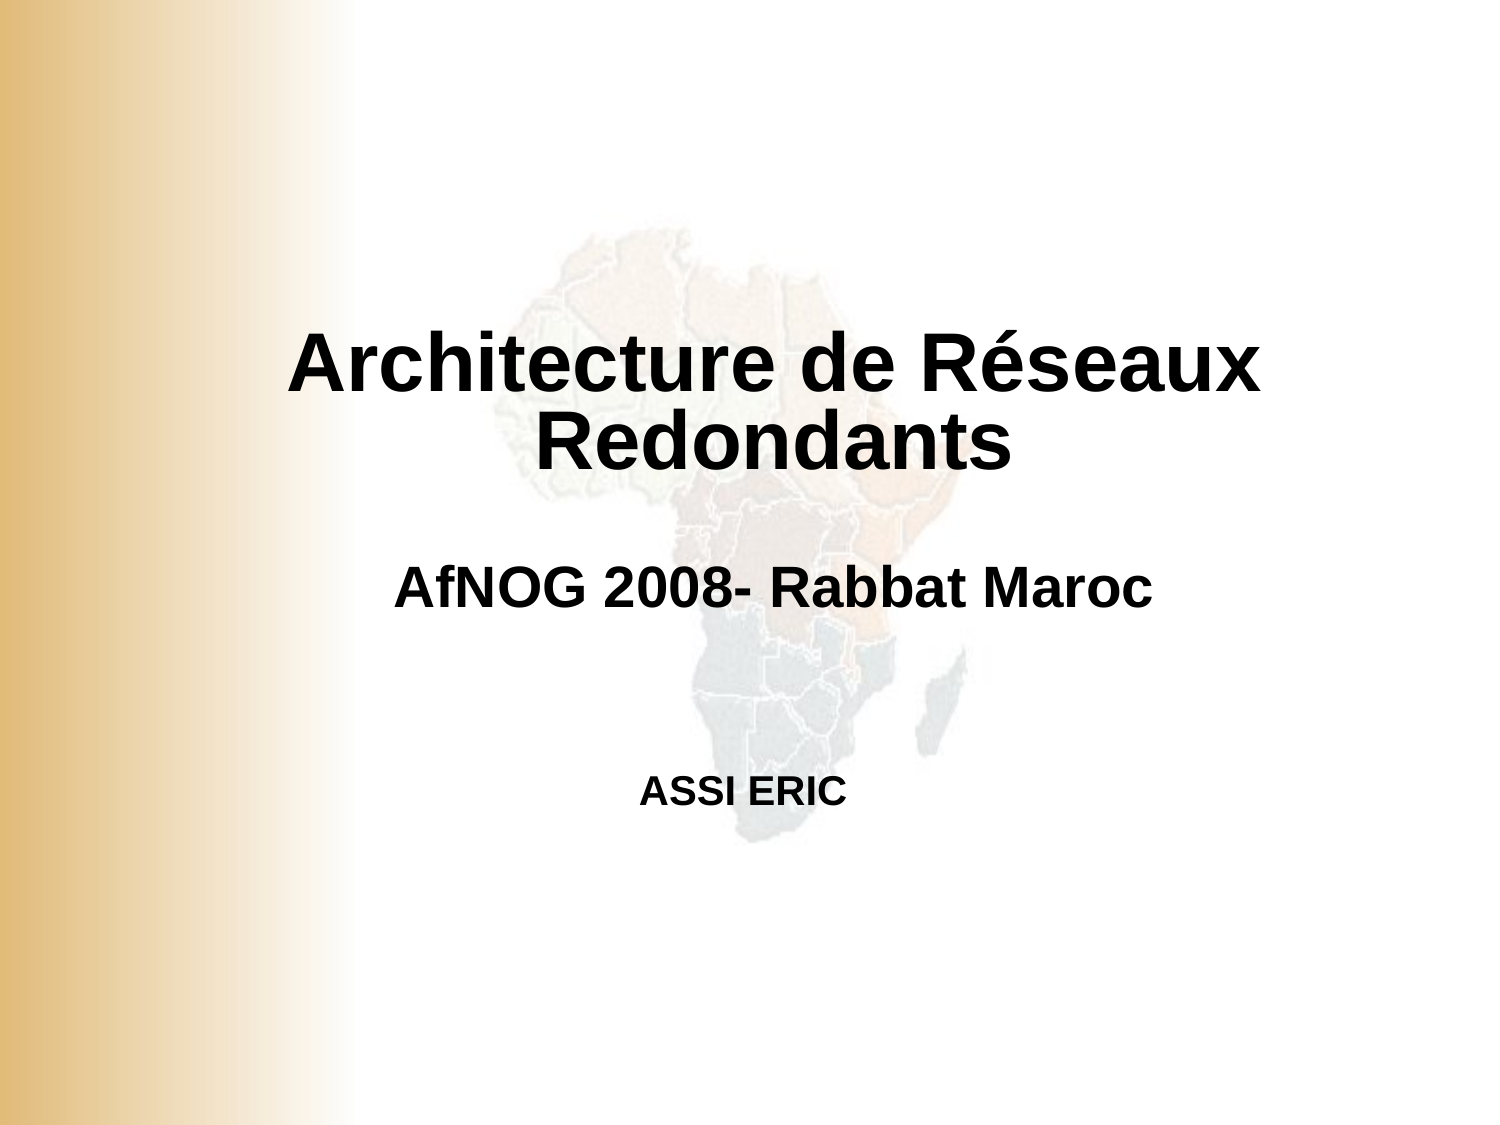

# Architecture de Réseaux Redondants AfNOG 2008- Rabbat Maroc
ASSI ERIC